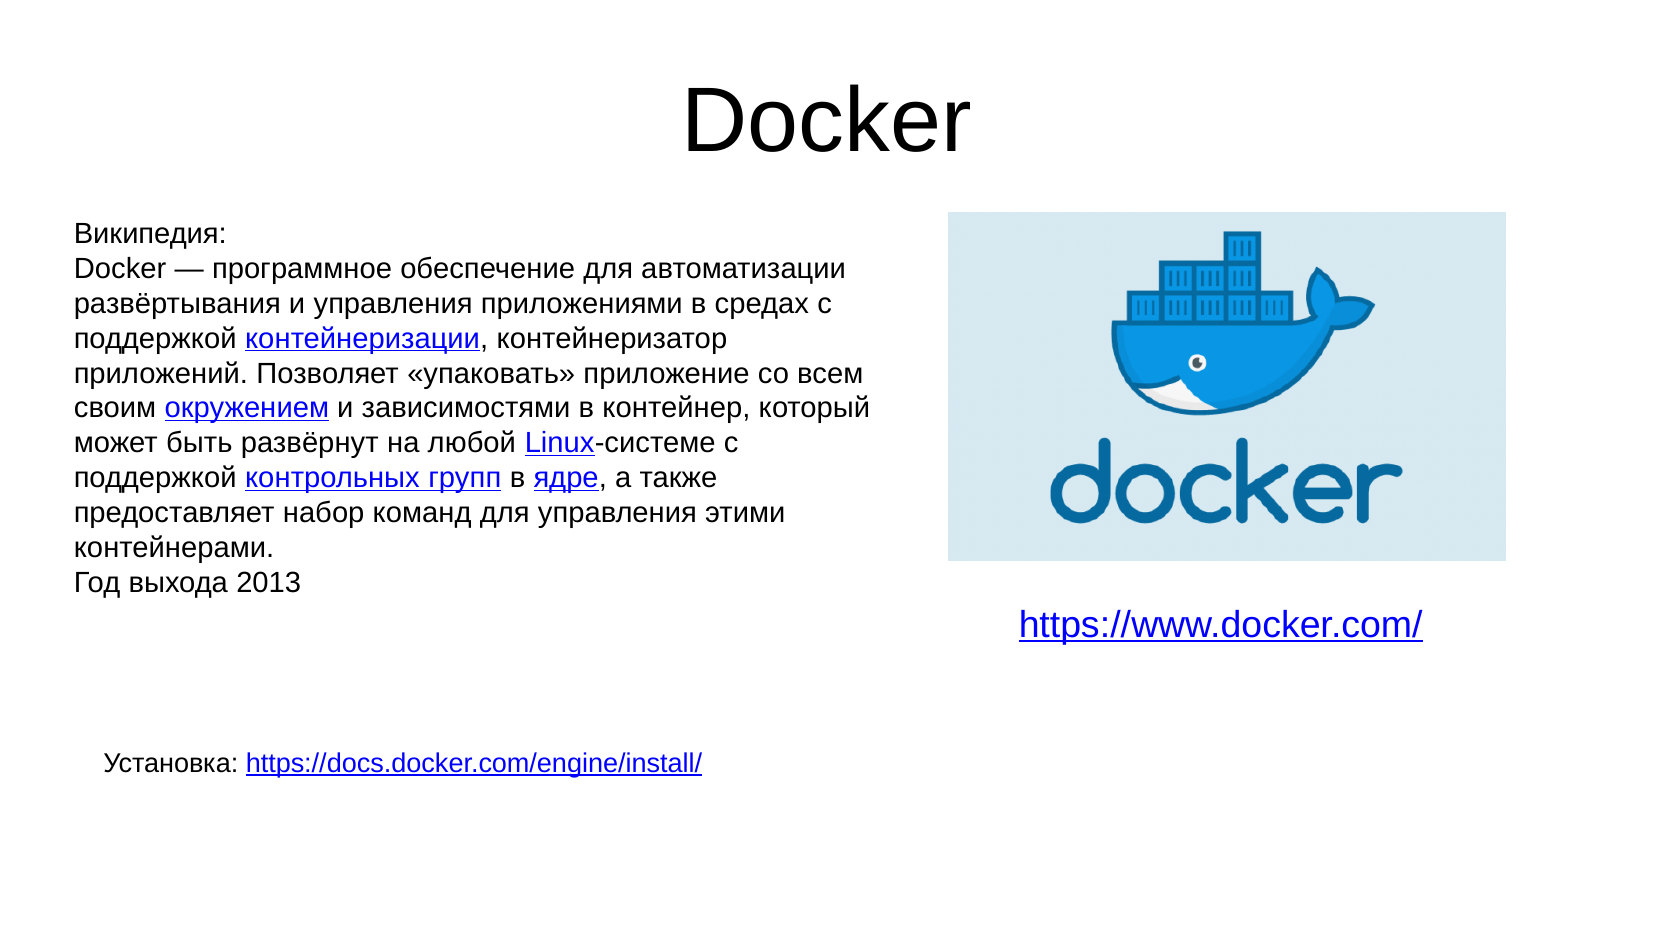

# Docker
Википедия:
Docker — программное обеспечение для автоматизации развёртывания и управления приложениями в средах с поддержкой контейнеризации, контейнеризатор приложений. Позволяет «упаковать» приложение со всем своим окружением и зависимостями в контейнер, который может быть развёрнут на любой Linux-системе с поддержкой контрольных групп в ядре, а также предоставляет набор команд для управления этими контейнерами.
Год выхода 2013
https://www.docker.com/
Установка: https://docs.docker.com/engine/install/